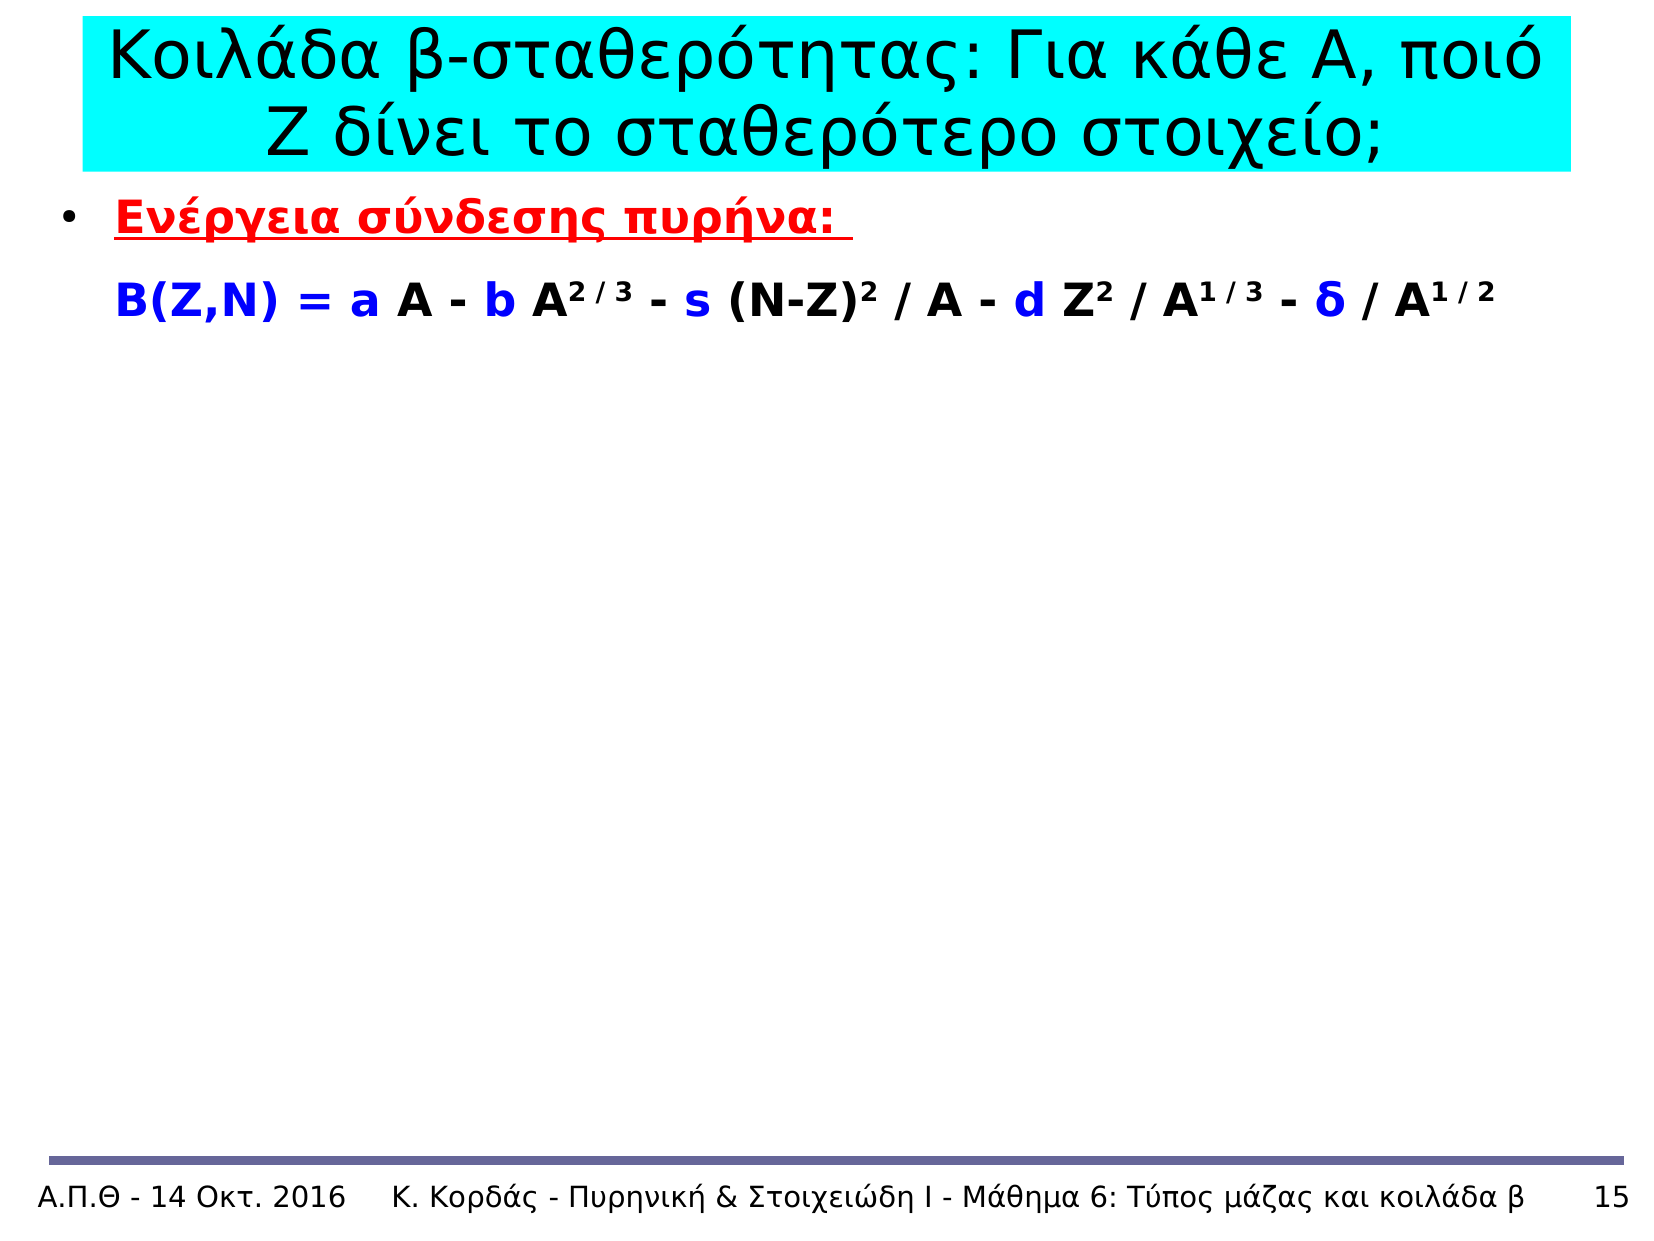

# Κοιλάδα β-σταθερότητας: Για κάθε Α, ποιό Ζ δίνει το σταθερότερο στοιχείο;
Ενέργεια σύνδεσης πυρήνα:
Β(Ζ,Ν) = a A - b A2 / 3 - s (N-Z)2 / A - d Z2 / A1 / 3 - δ / A1 / 2
Α.Π.Θ - 14 Οκτ. 2016
Κ. Κορδάς - Πυρηνική & Στοιχειώδη Ι - Μάθημα 6: Τύπος μάζας και κοιλάδα β
15